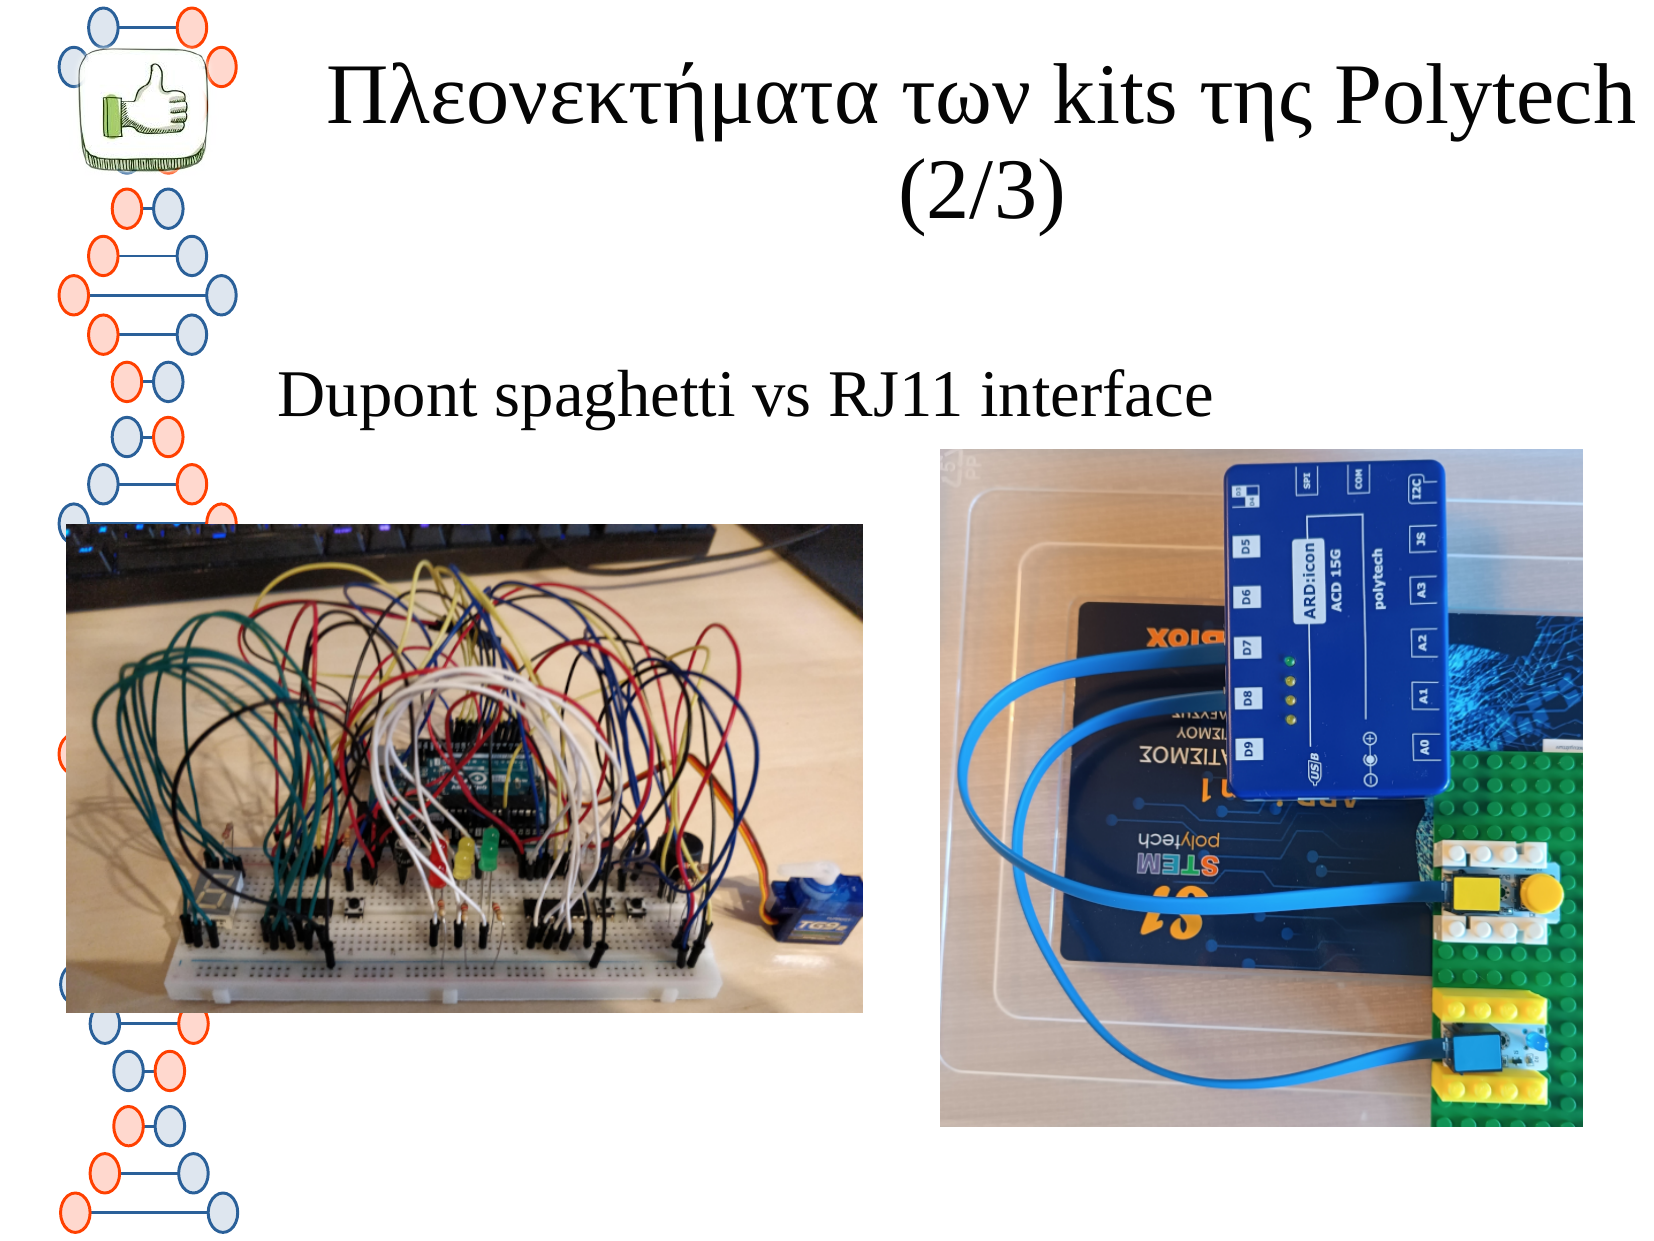

# Πλεονεκτήματα των kits της Polytech (2/3)
Dupont spaghetti vs RJ11 interface